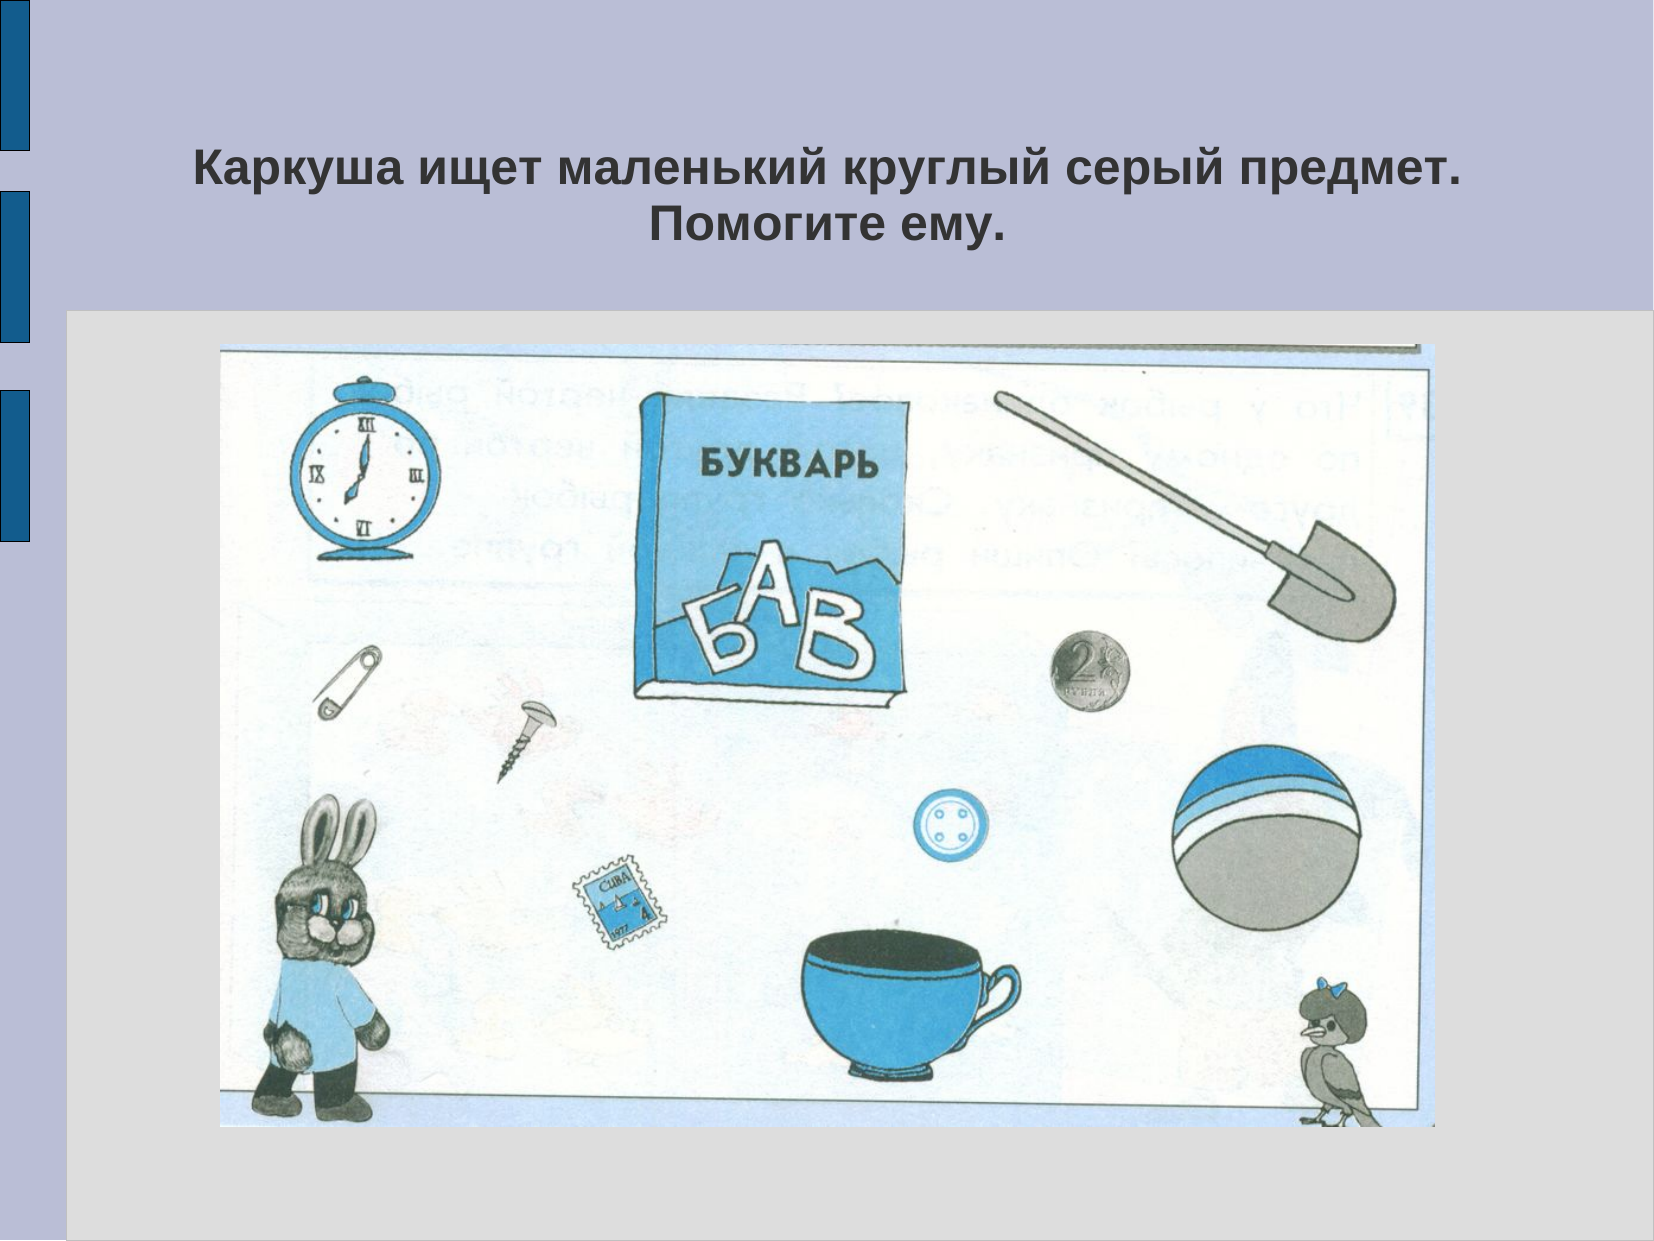

# Каркуша ищет маленький круглый серый предмет. Помогите ему.